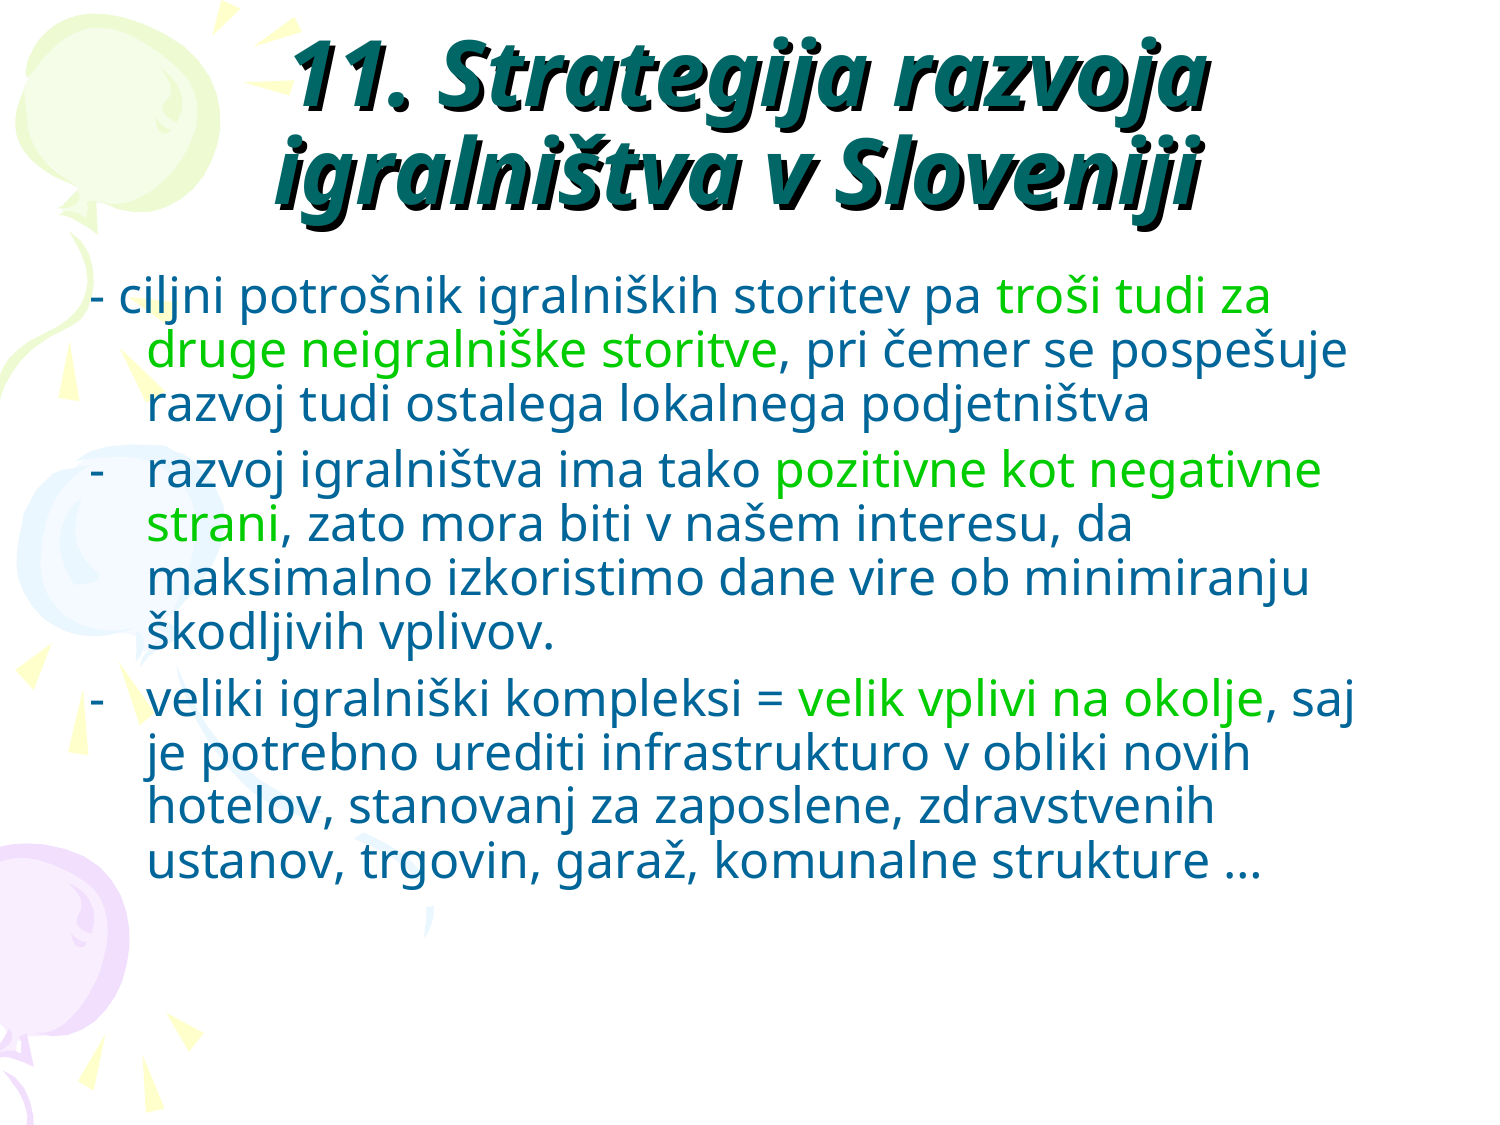

# 11. Strategija razvoja igralništva v Sloveniji
- ciljni potrošnik igralniških storitev pa troši tudi za druge neigralniške storitve, pri čemer se pospešuje razvoj tudi ostalega lokalnega podjetništva
razvoj igralništva ima tako pozitivne kot negativne strani, zato mora biti v našem interesu, da maksimalno izkoristimo dane vire ob minimiranju škodljivih vplivov.
veliki igralniški kompleksi = velik vplivi na okolje, saj je potrebno urediti infrastrukturo v obliki novih hotelov, stanovanj za zaposlene, zdravstvenih ustanov, trgovin, garaž, komunalne strukture …